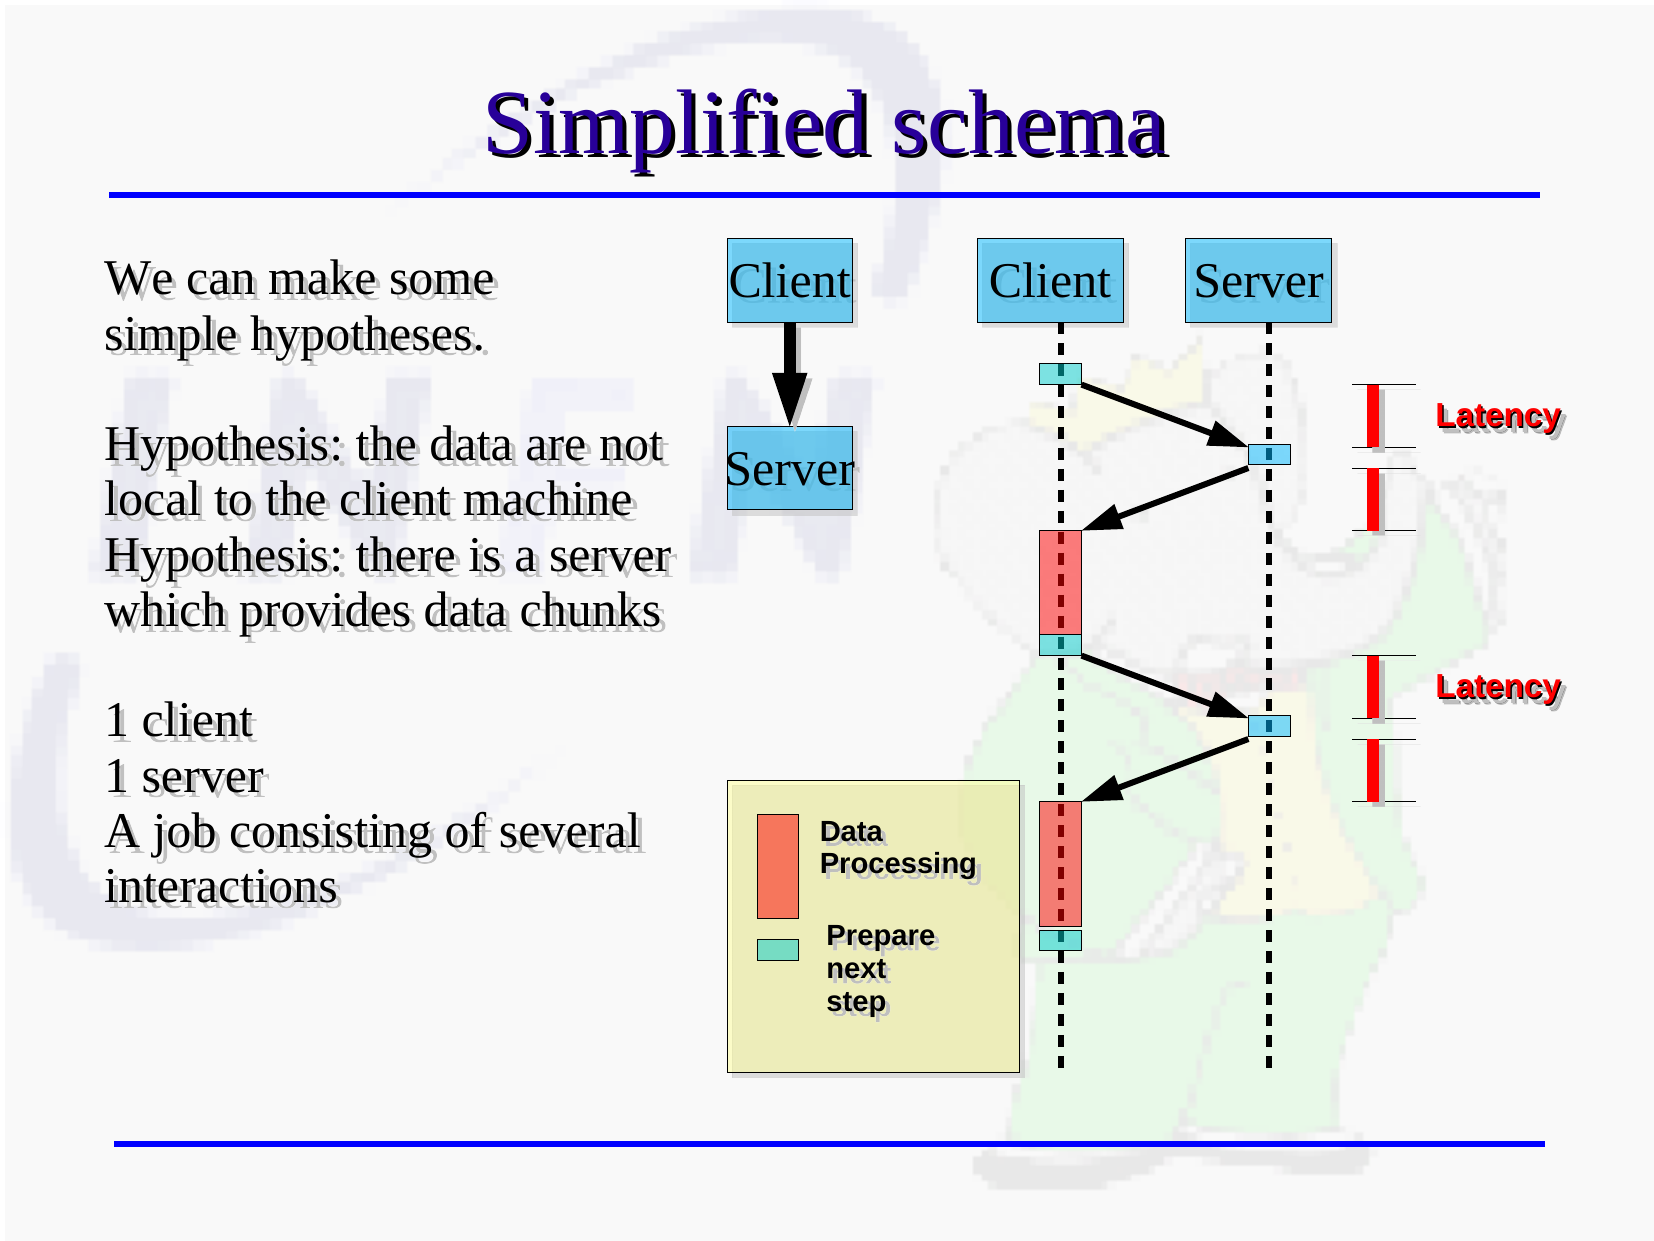

# Simplified schema
Client
Client
Server
We can make some
simple hypotheses.
Hypothesis: the data are not
local to the client machine
Hypothesis: there is a server
which provides data chunks
1 client
1 server
A job consisting of several
interactions
Latency
Server
Latency
Data
Processing
Prepare
next
step